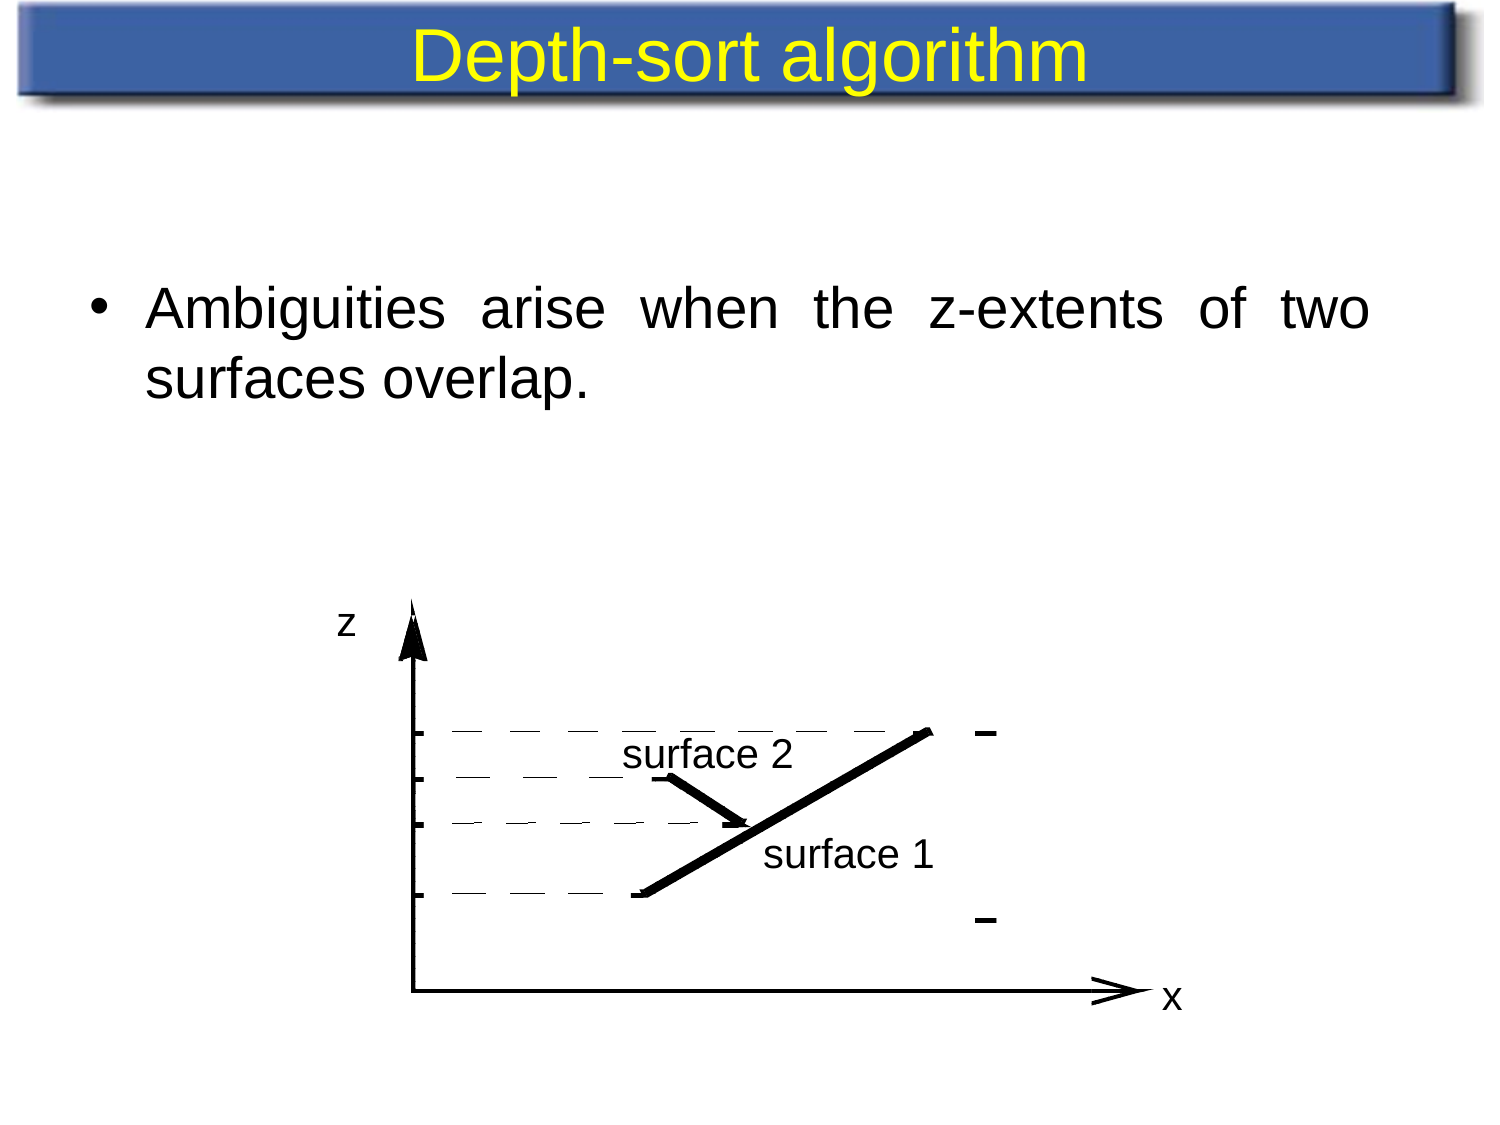

# Depth-sort algorithm
Ambiguities arise when the z-extents of two surfaces overlap.
z
surface 2
surface 1
x